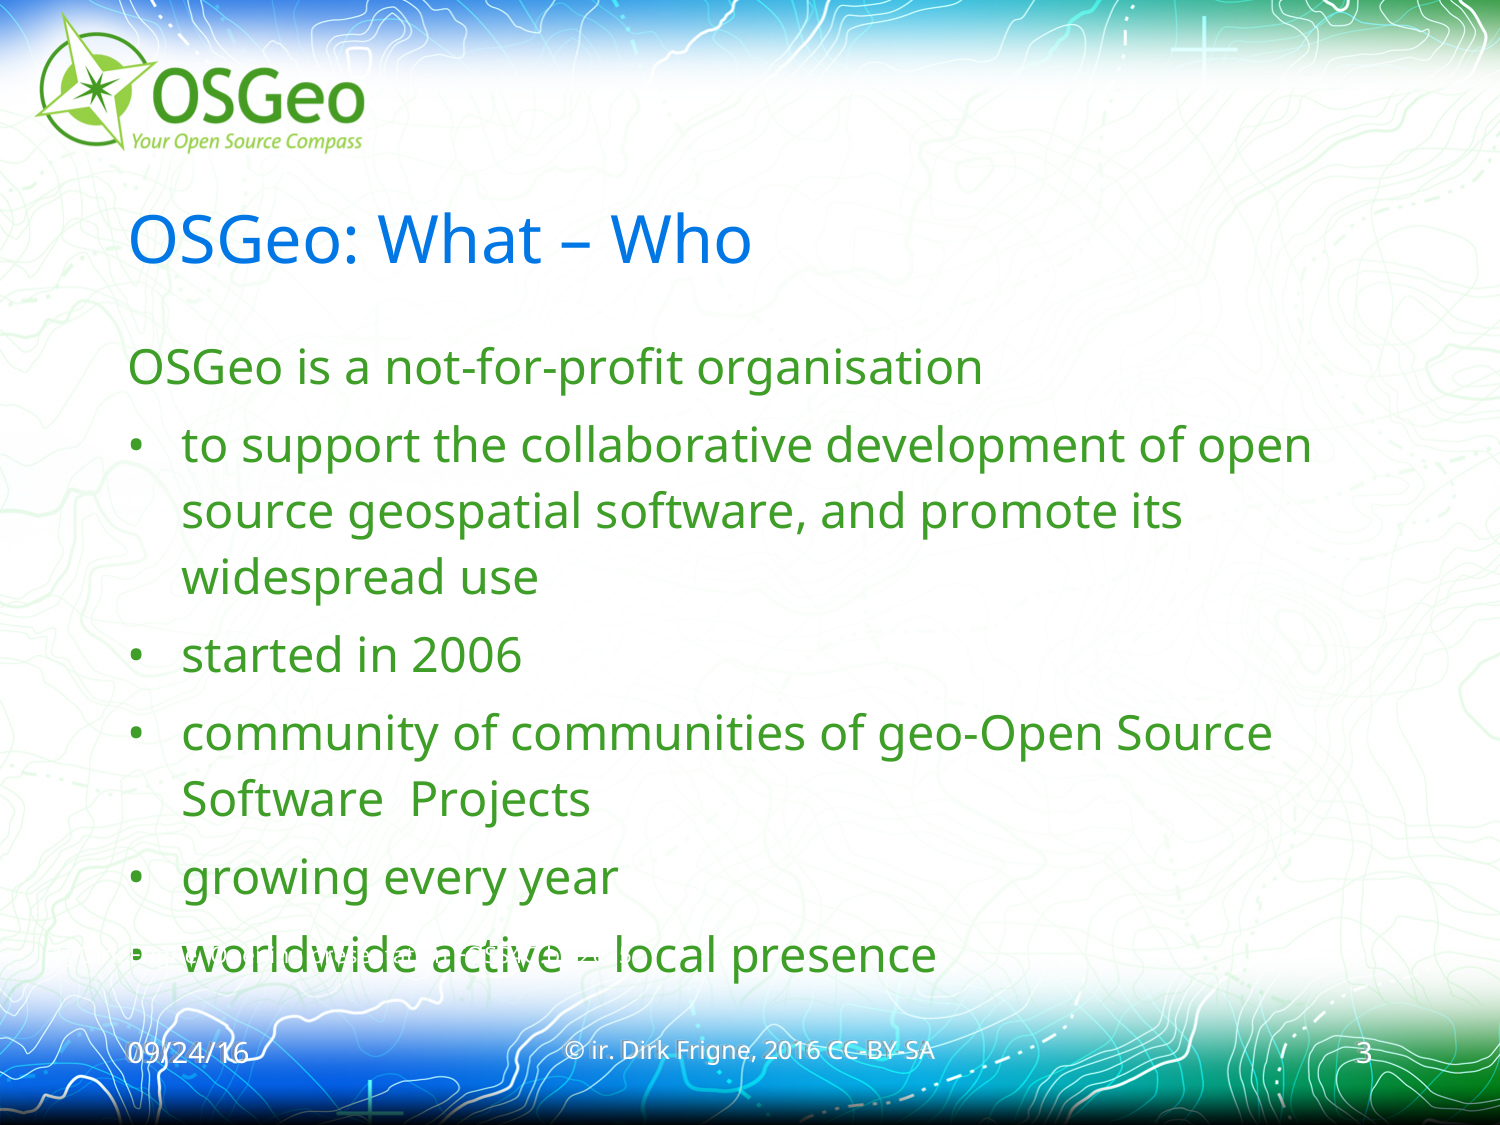

# OSGeo: What – Who
OSGeo is a not-for-profit organisation
to support the collaborative development of open source geospatial software, and promote its widespread use
started in 2006
community of communities of geo-Open Source Software Projects
growing every year
worldwide active – local presence
[1] Dirk Frigne, Opening presentation FOSS4G.be 2015
09/24/16
© ir. Dirk Frigne, 2016 CC-BY-SA
3